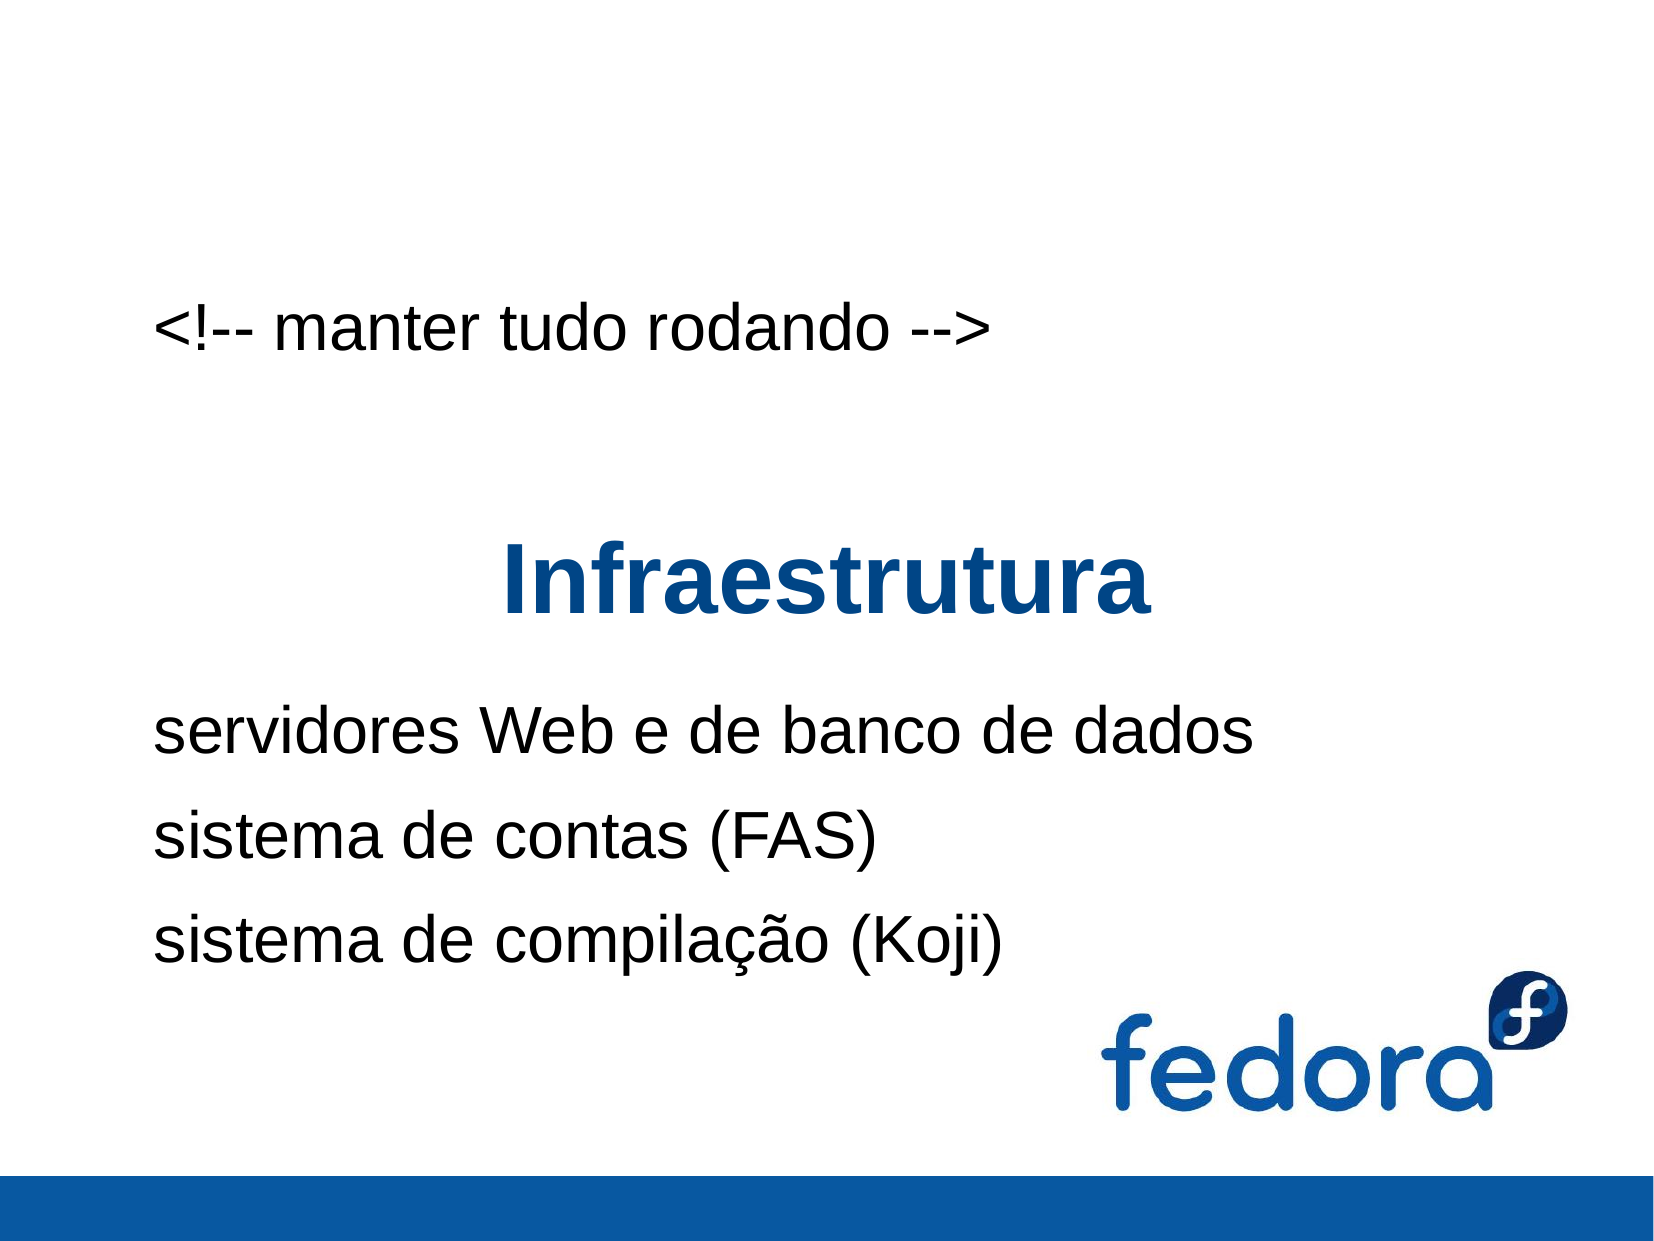

# Infraestrutura
<!-- manter tudo rodando -->
servidores Web e de banco de dados
sistema de contas (FAS)
sistema de compilação (Koji)